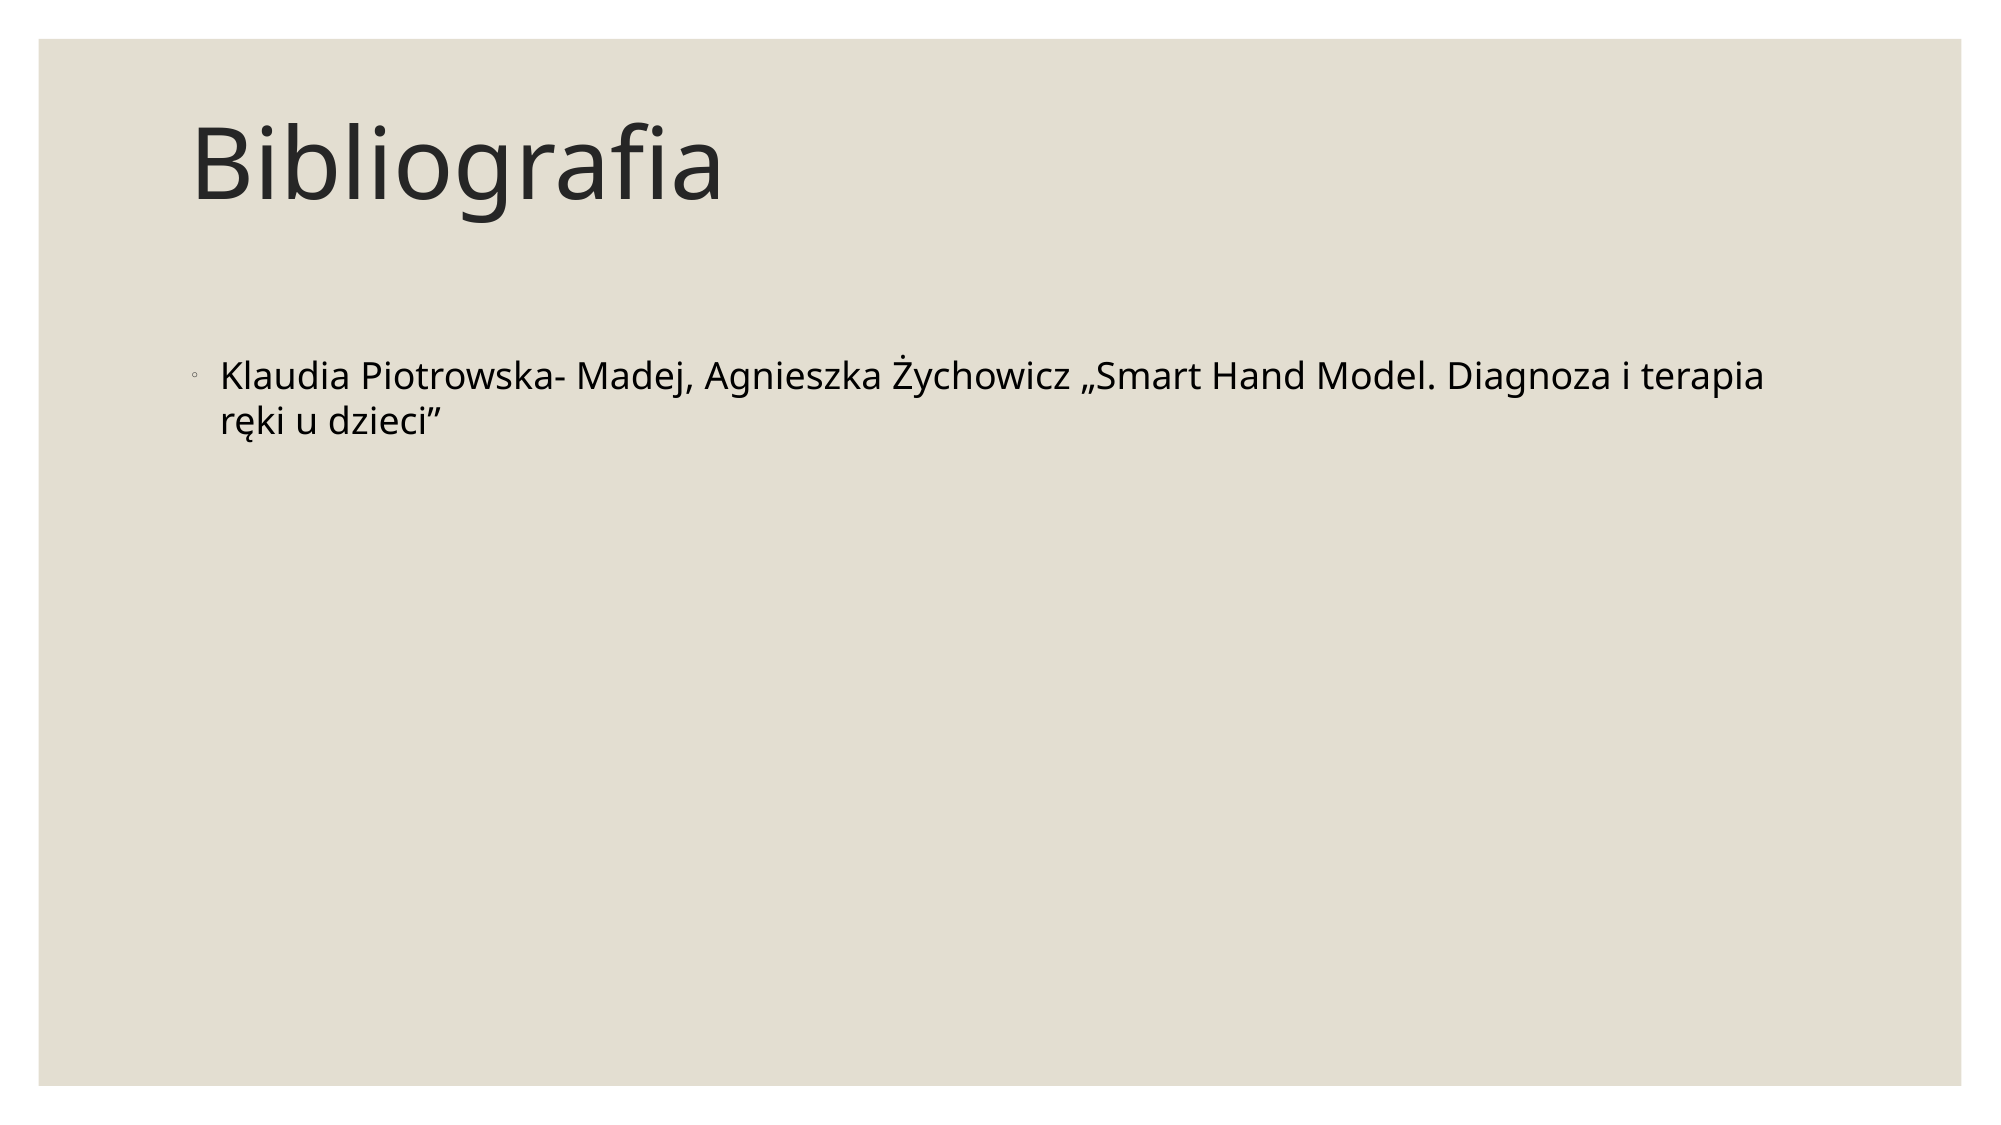

# Bibliografia
Klaudia Piotrowska- Madej, Agnieszka Żychowicz „Smart Hand Model. Diagnoza i terapia ręki u dzieci”